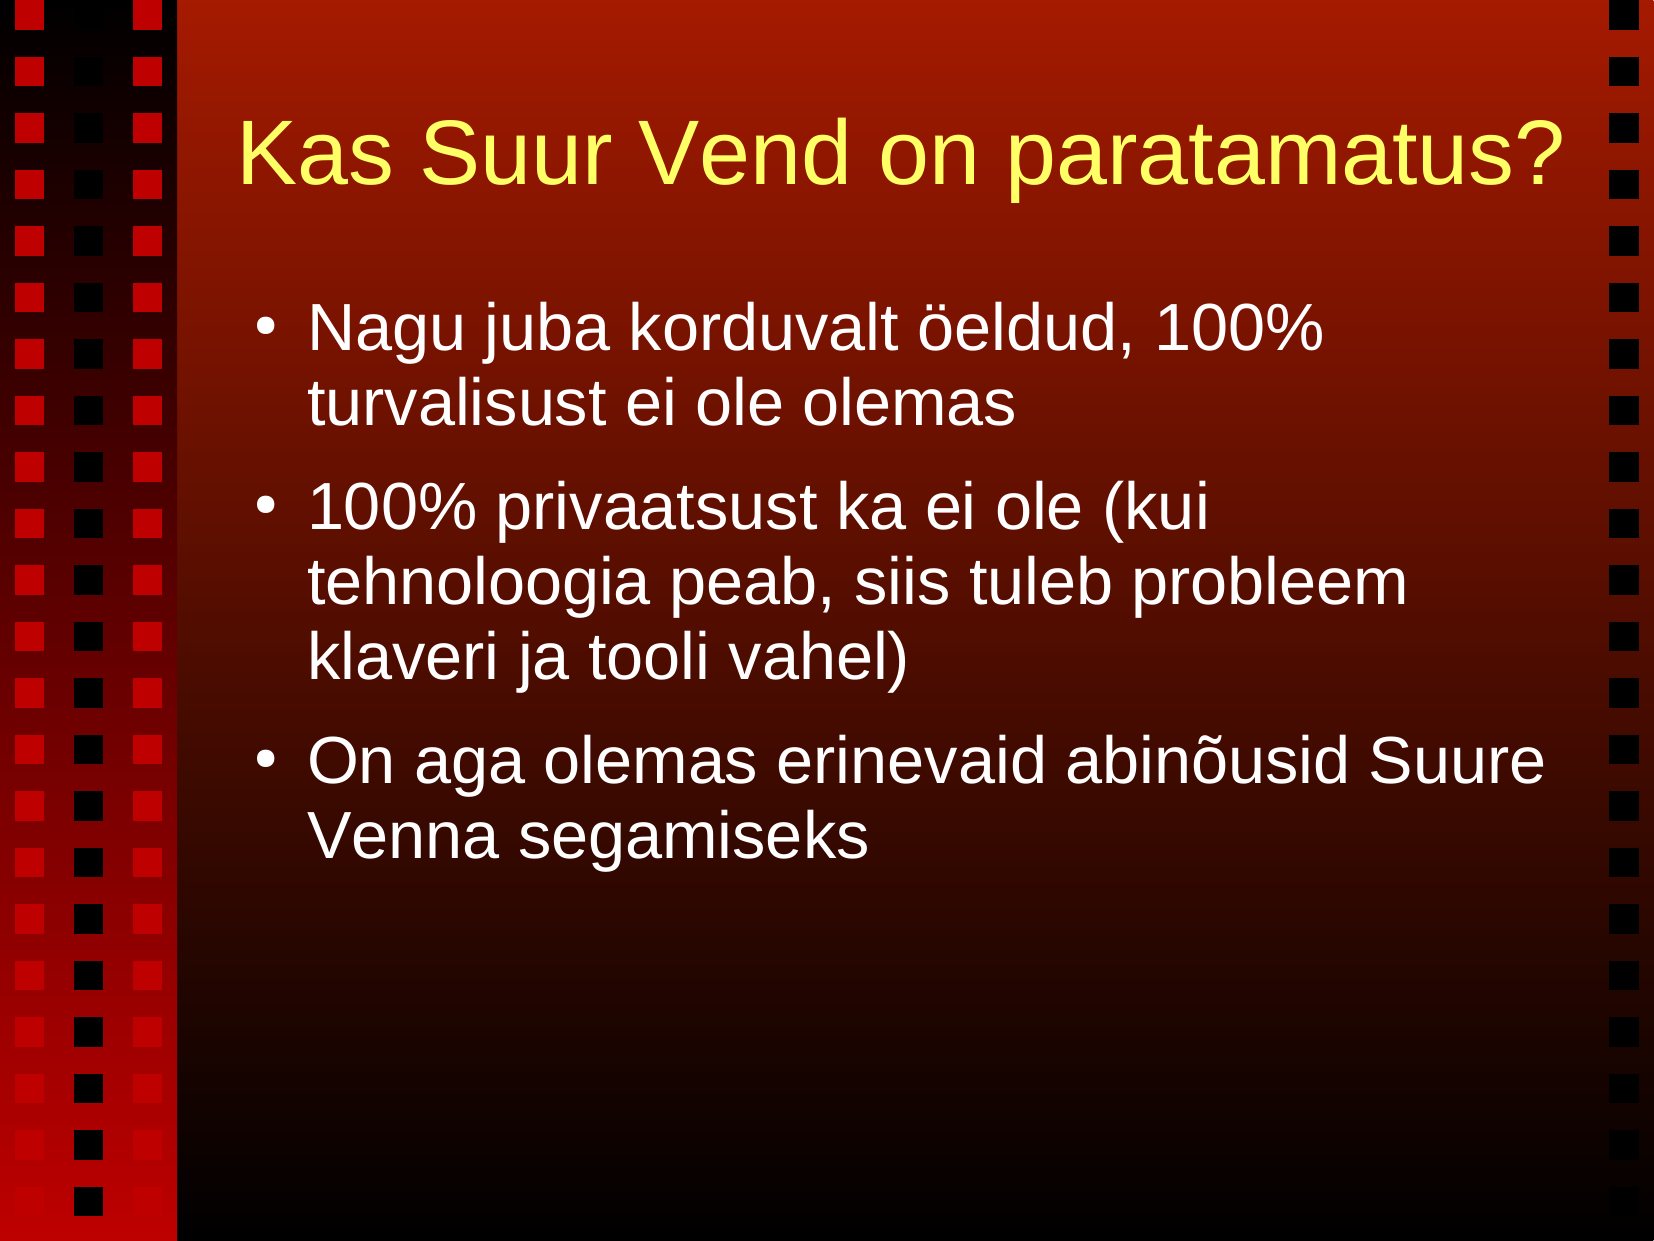

# Kas Suur Vend on paratamatus?
Nagu juba korduvalt öeldud, 100% turvalisust ei ole olemas
100% privaatsust ka ei ole (kui tehnoloogia peab, siis tuleb probleem klaveri ja tooli vahel)
On aga olemas erinevaid abinõusid Suure Venna segamiseks